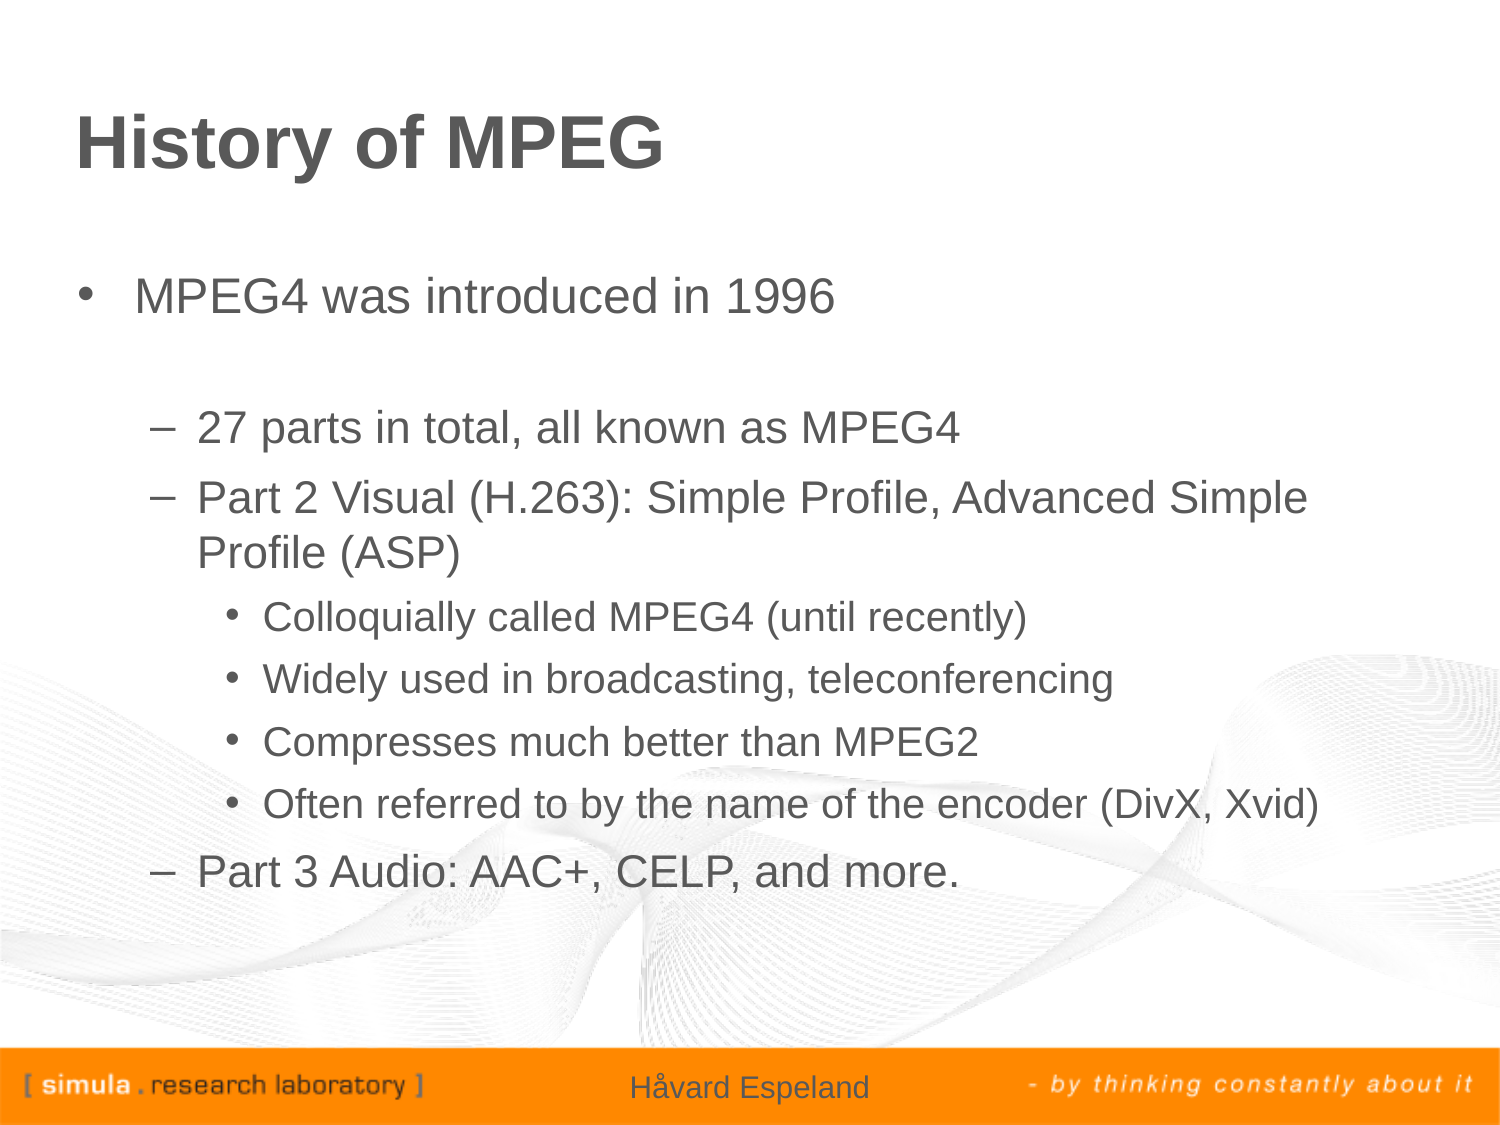

# History of MPEG
MPEG4 was introduced in 1996
27 parts in total, all known as MPEG4
Part 2 Visual (H.263): Simple Profile, Advanced Simple Profile (ASP)
Colloquially called MPEG4 (until recently)
Widely used in broadcasting, teleconferencing
Compresses much better than MPEG2
Often referred to by the name of the encoder (DivX, Xvid)
Part 3 Audio: AAC+, CELP, and more.